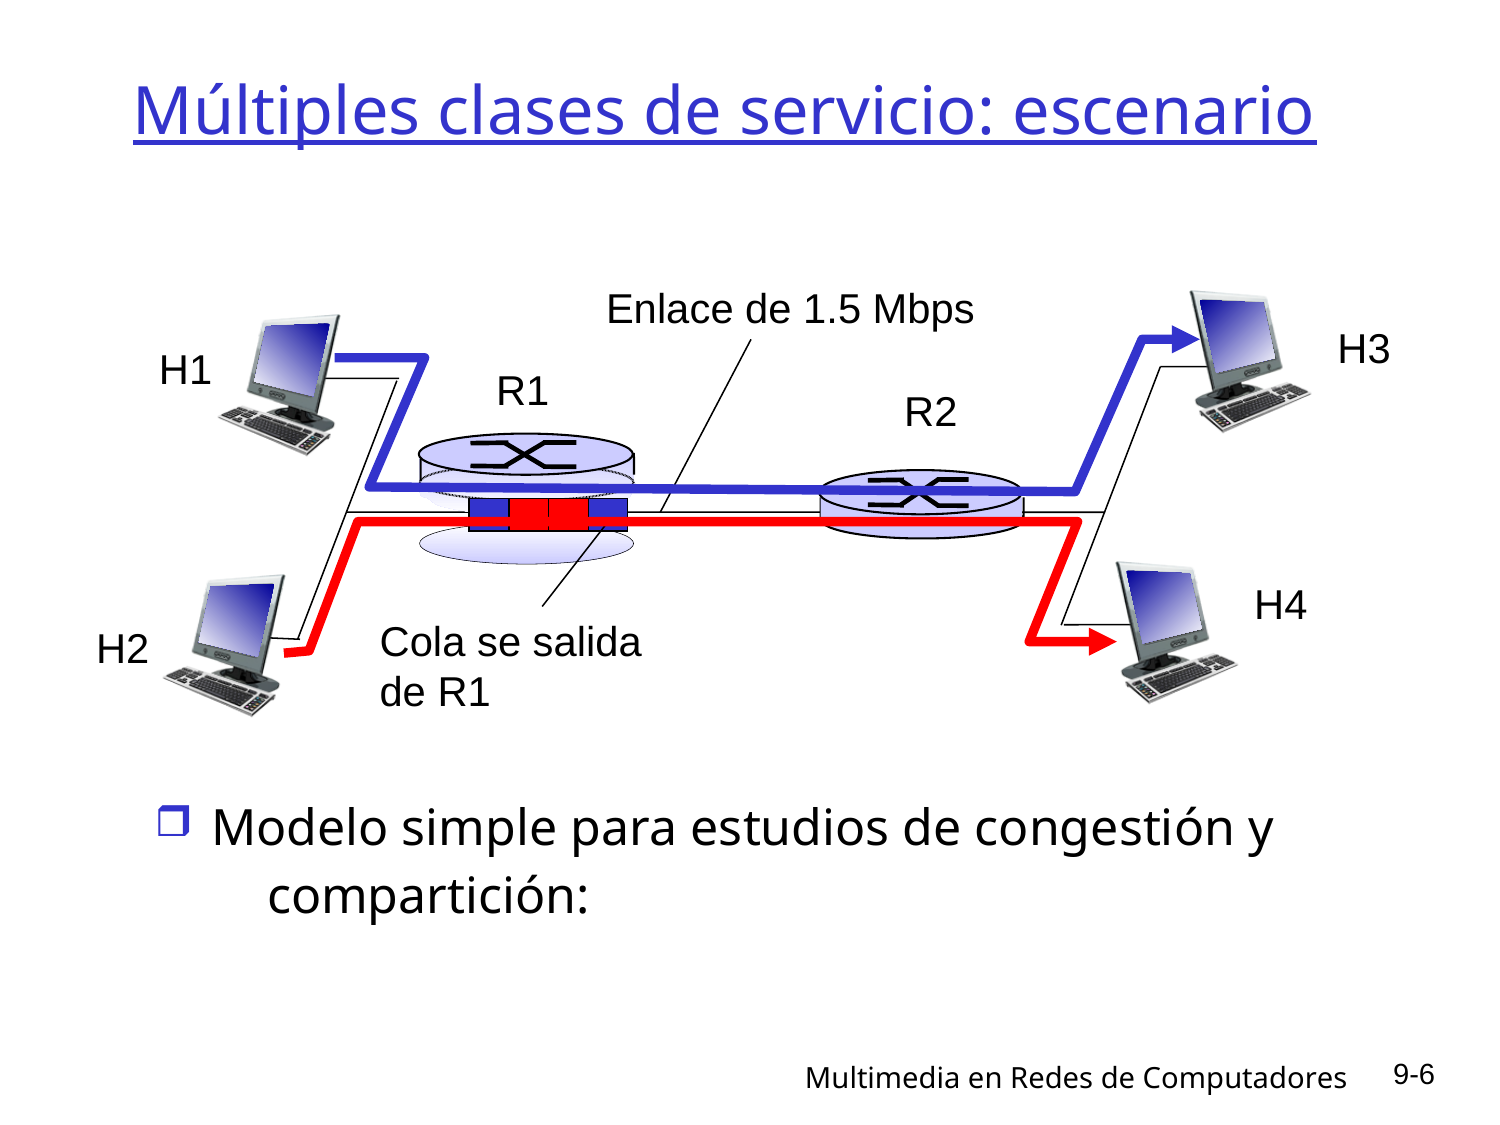

# Múltiples clases de servicio: escenario
Enlace de 1.5 Mbps
H3
H1
R1
R2
H4
Cola se salida
de R1
H2
Modelo simple para estudios de congestión y compartición:
6